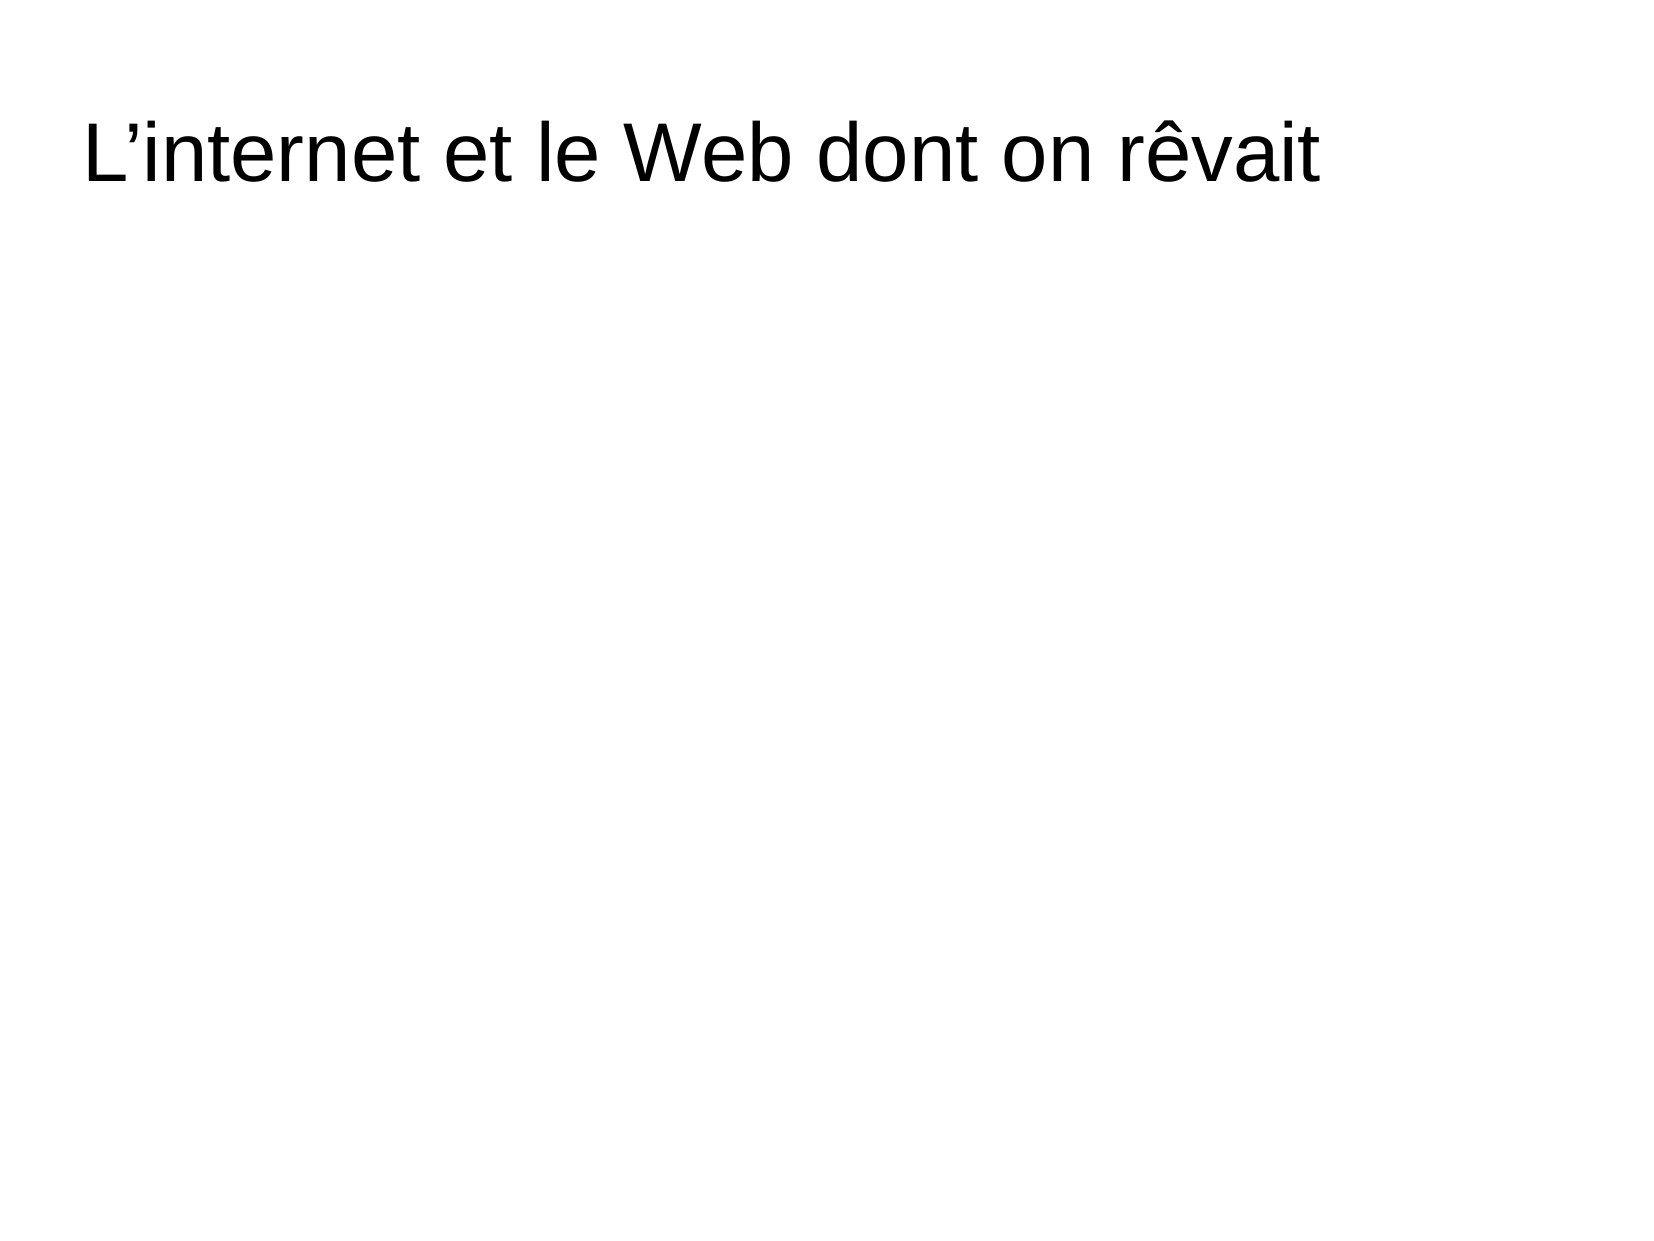

# L’internet et le Web dont on rêvait